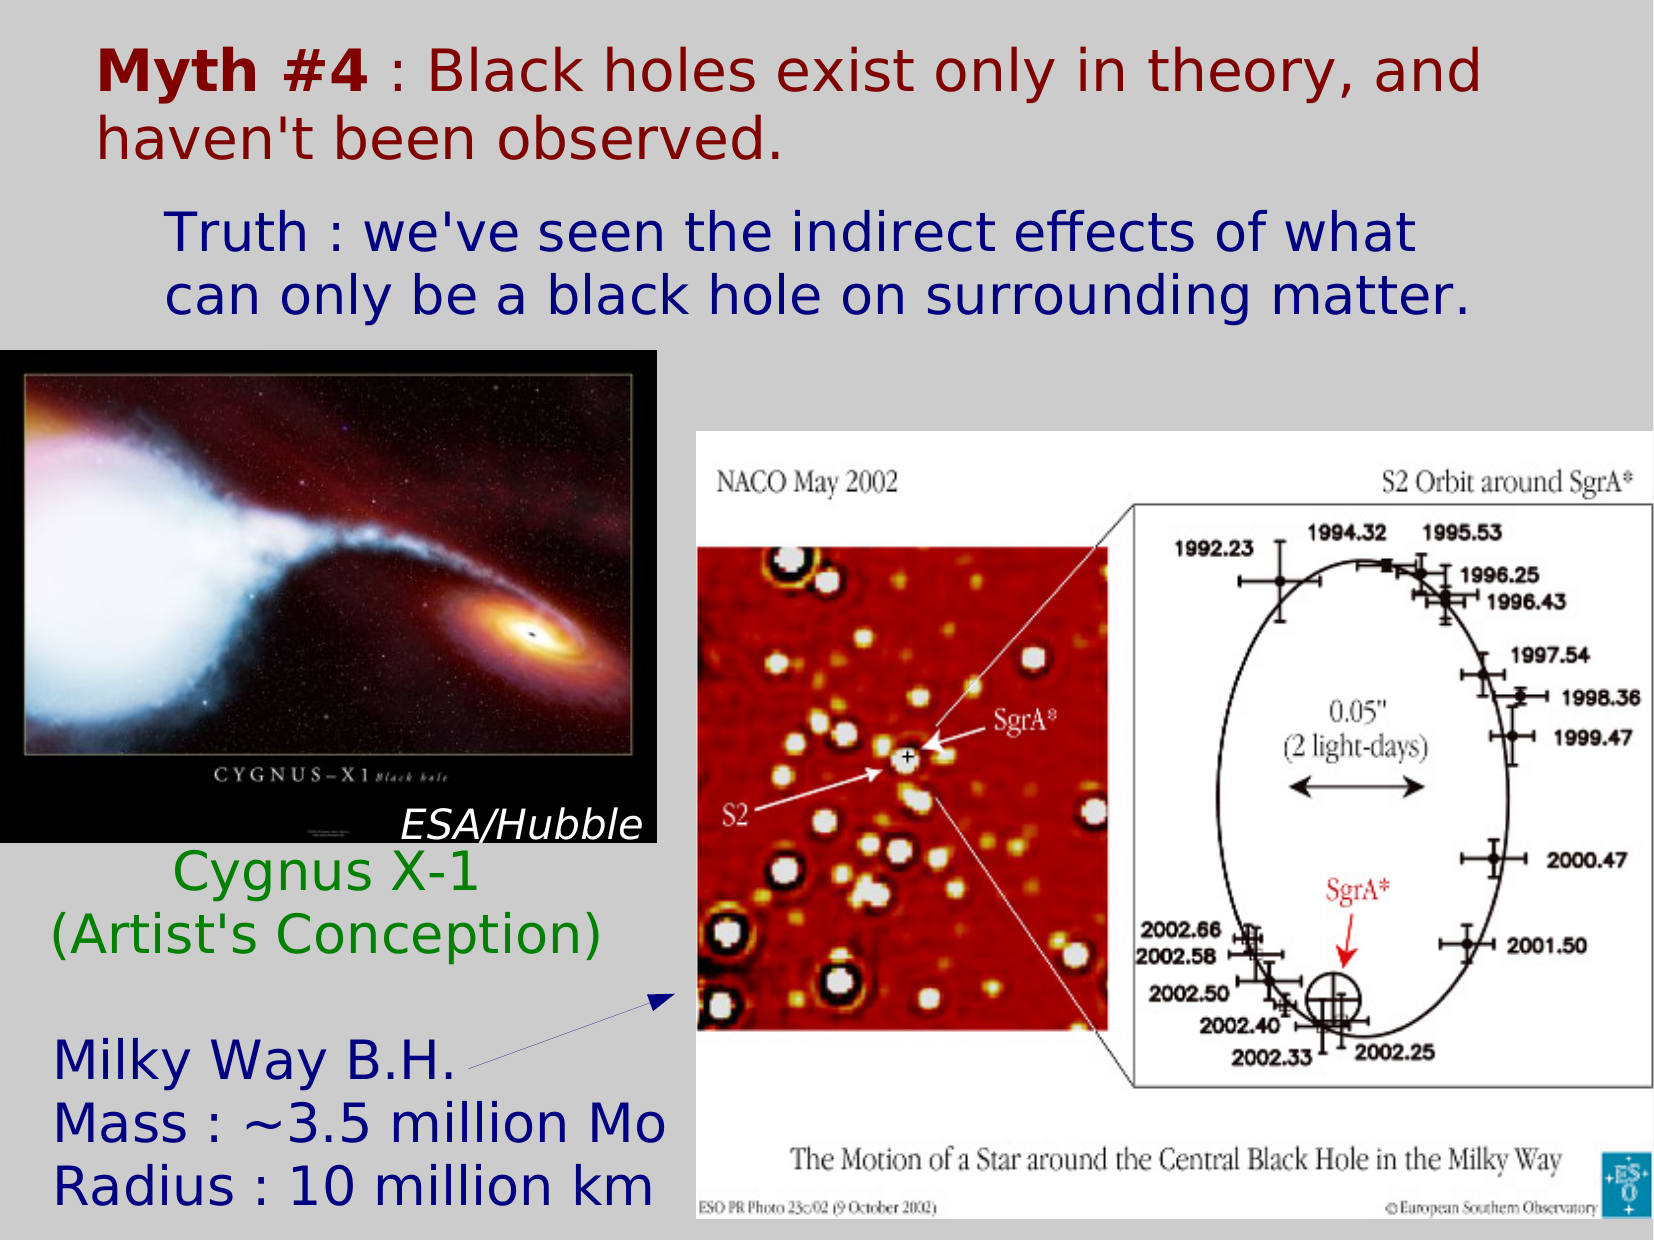

Myth #4 : Black holes exist only in theory, and haven't been observed.
Truth : we've seen the indirect effects of what can only be a black hole on surrounding matter.
ESA/Hubble
Cygnus X-1
(Artist's Conception)
Milky Way B.H.
Mass : ~3.5 million Mo
Radius : 10 million km